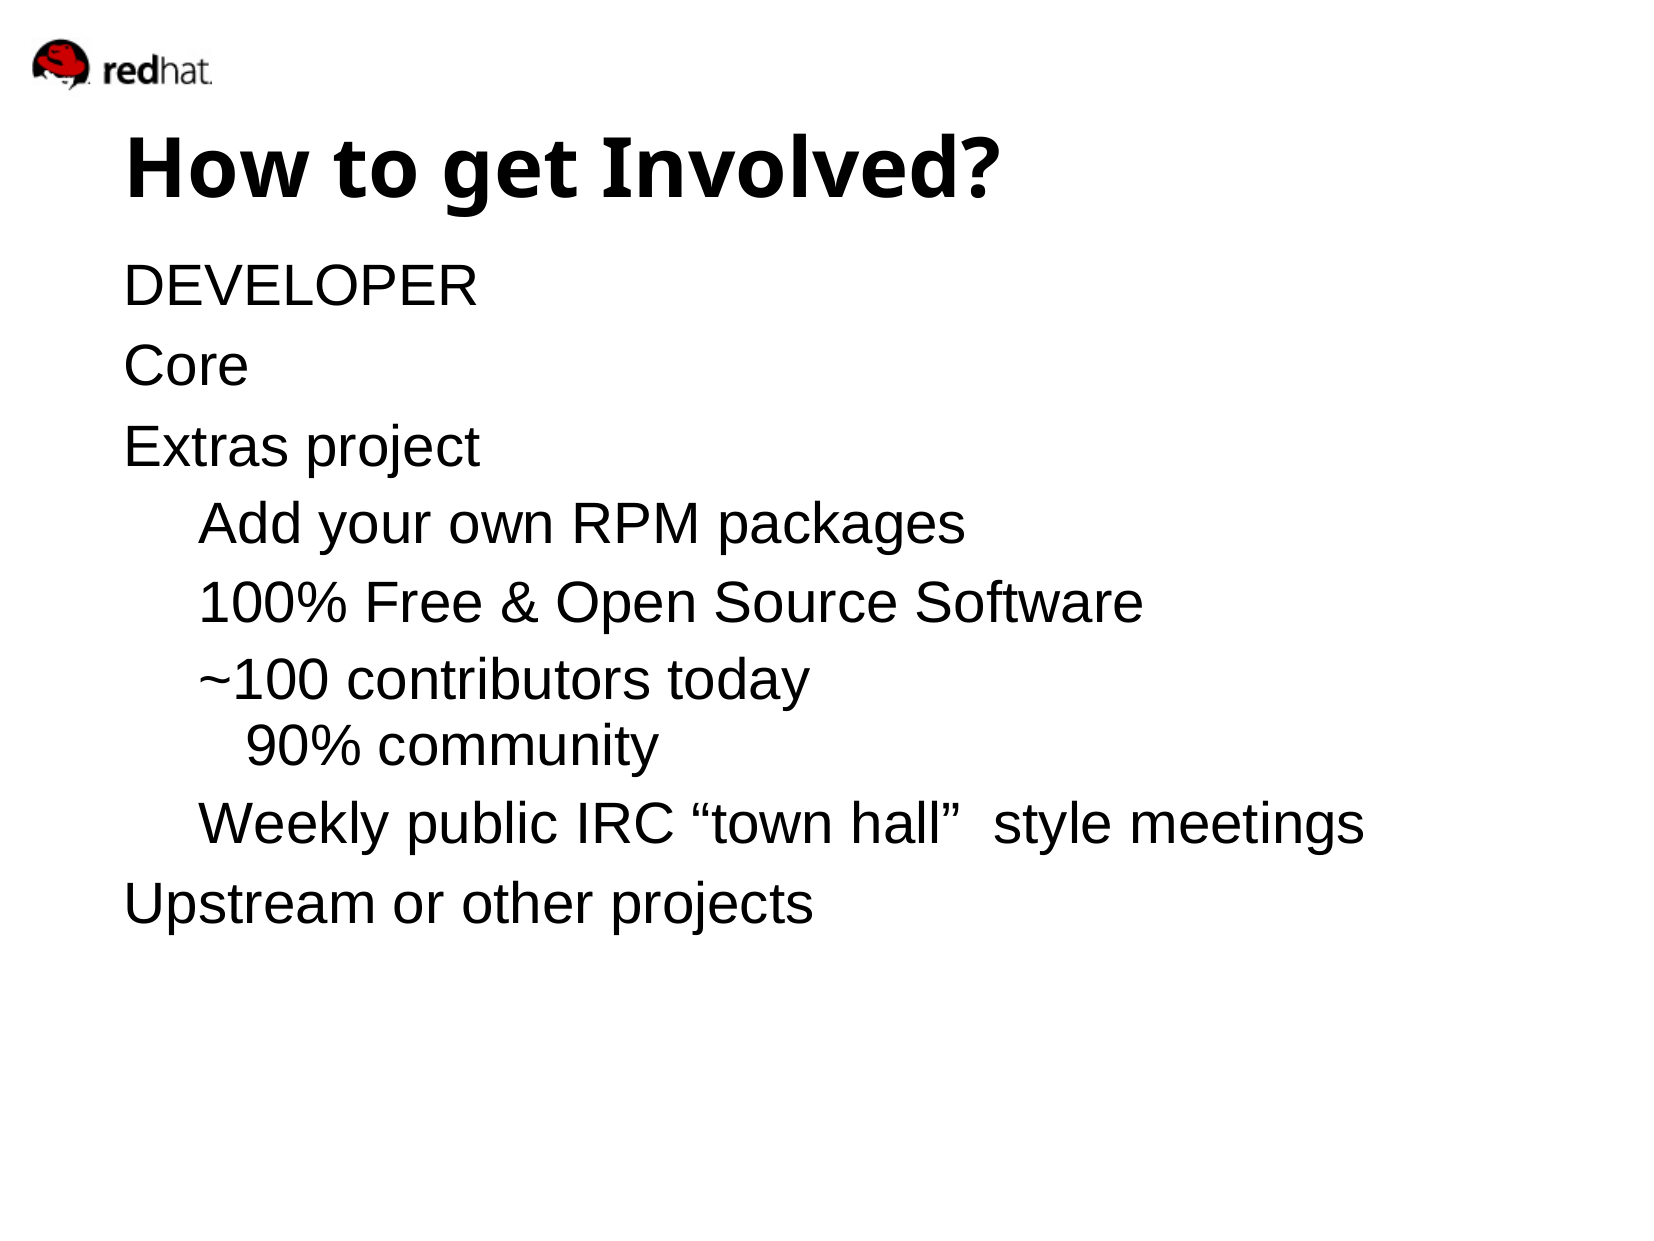

# How to get Involved?
DEVELOPER
Core
Extras project
Add your own RPM packages
100% Free & Open Source Software
~100 contributors today
90% community
Weekly public IRC “town hall” style meetings
Upstream or other projects